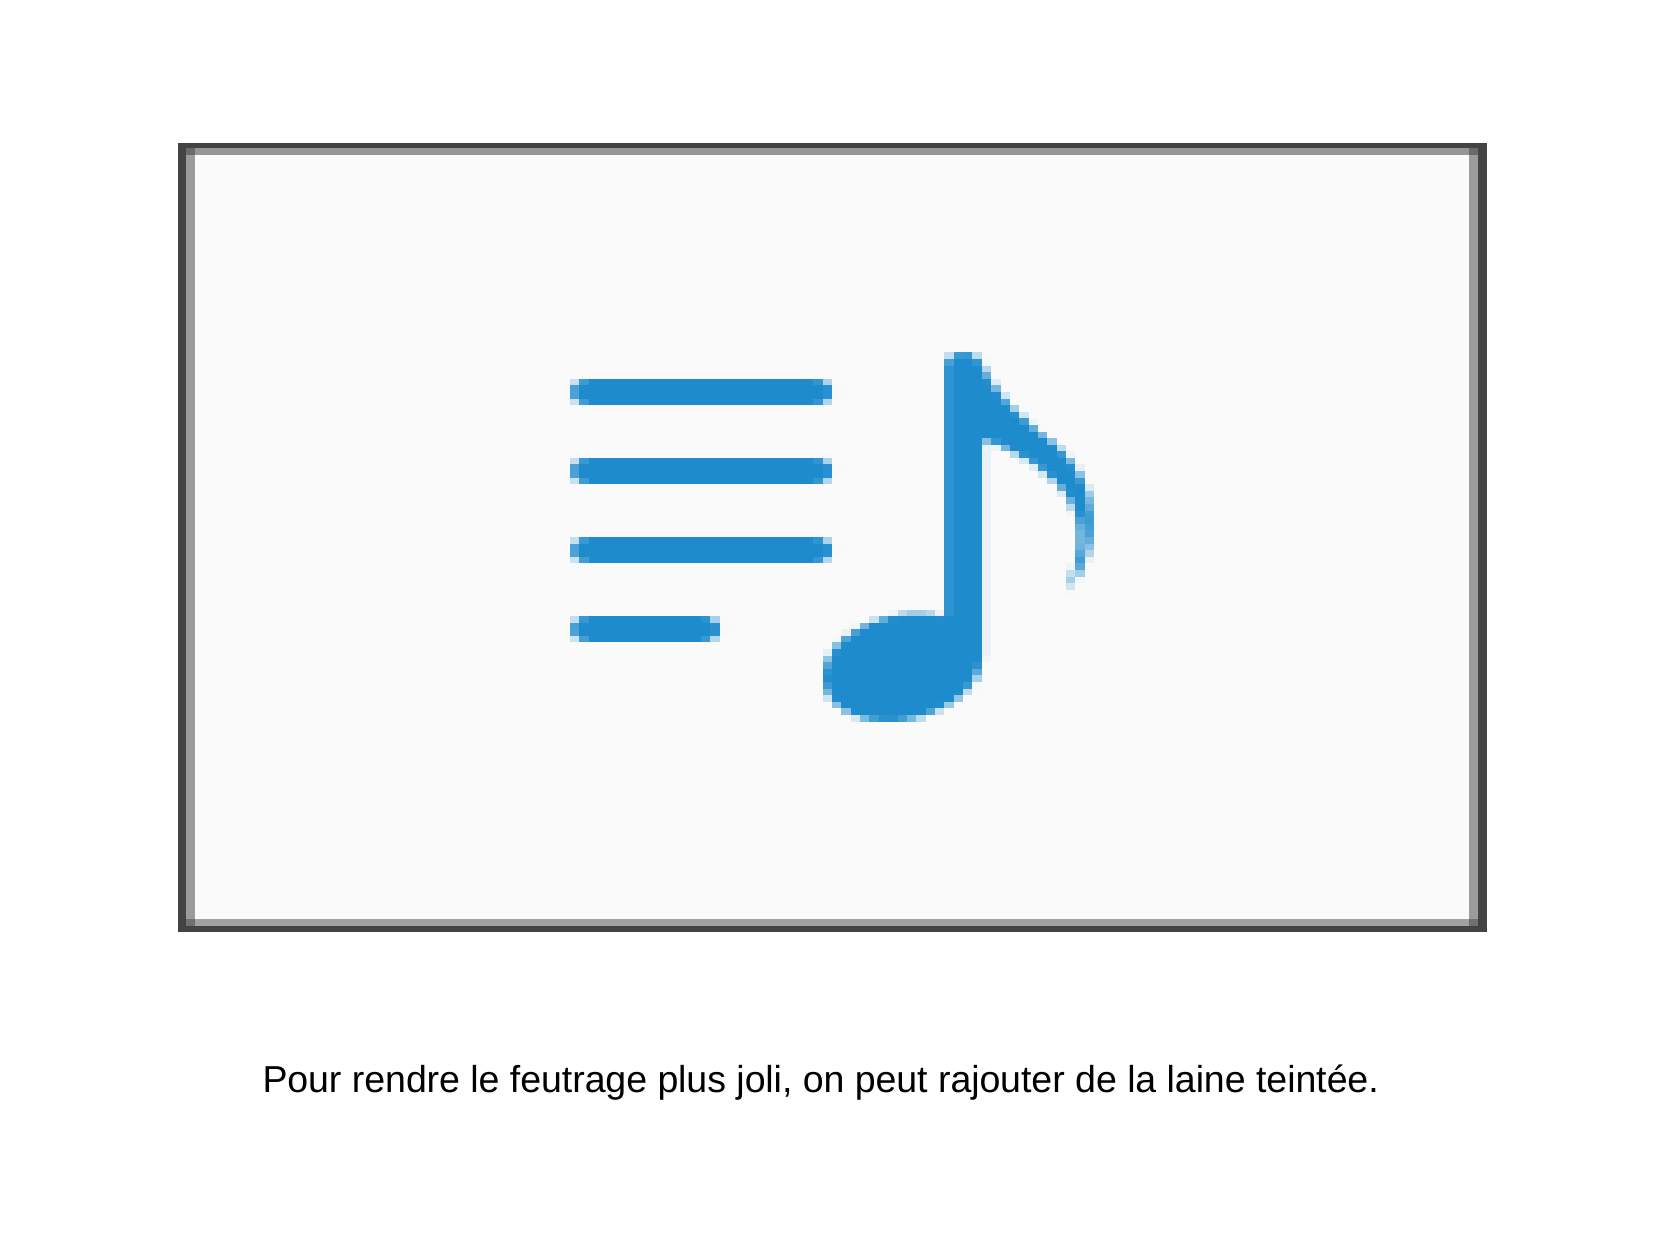

Pour rendre le feutrage plus joli, on peut rajouter de la laine teintée.